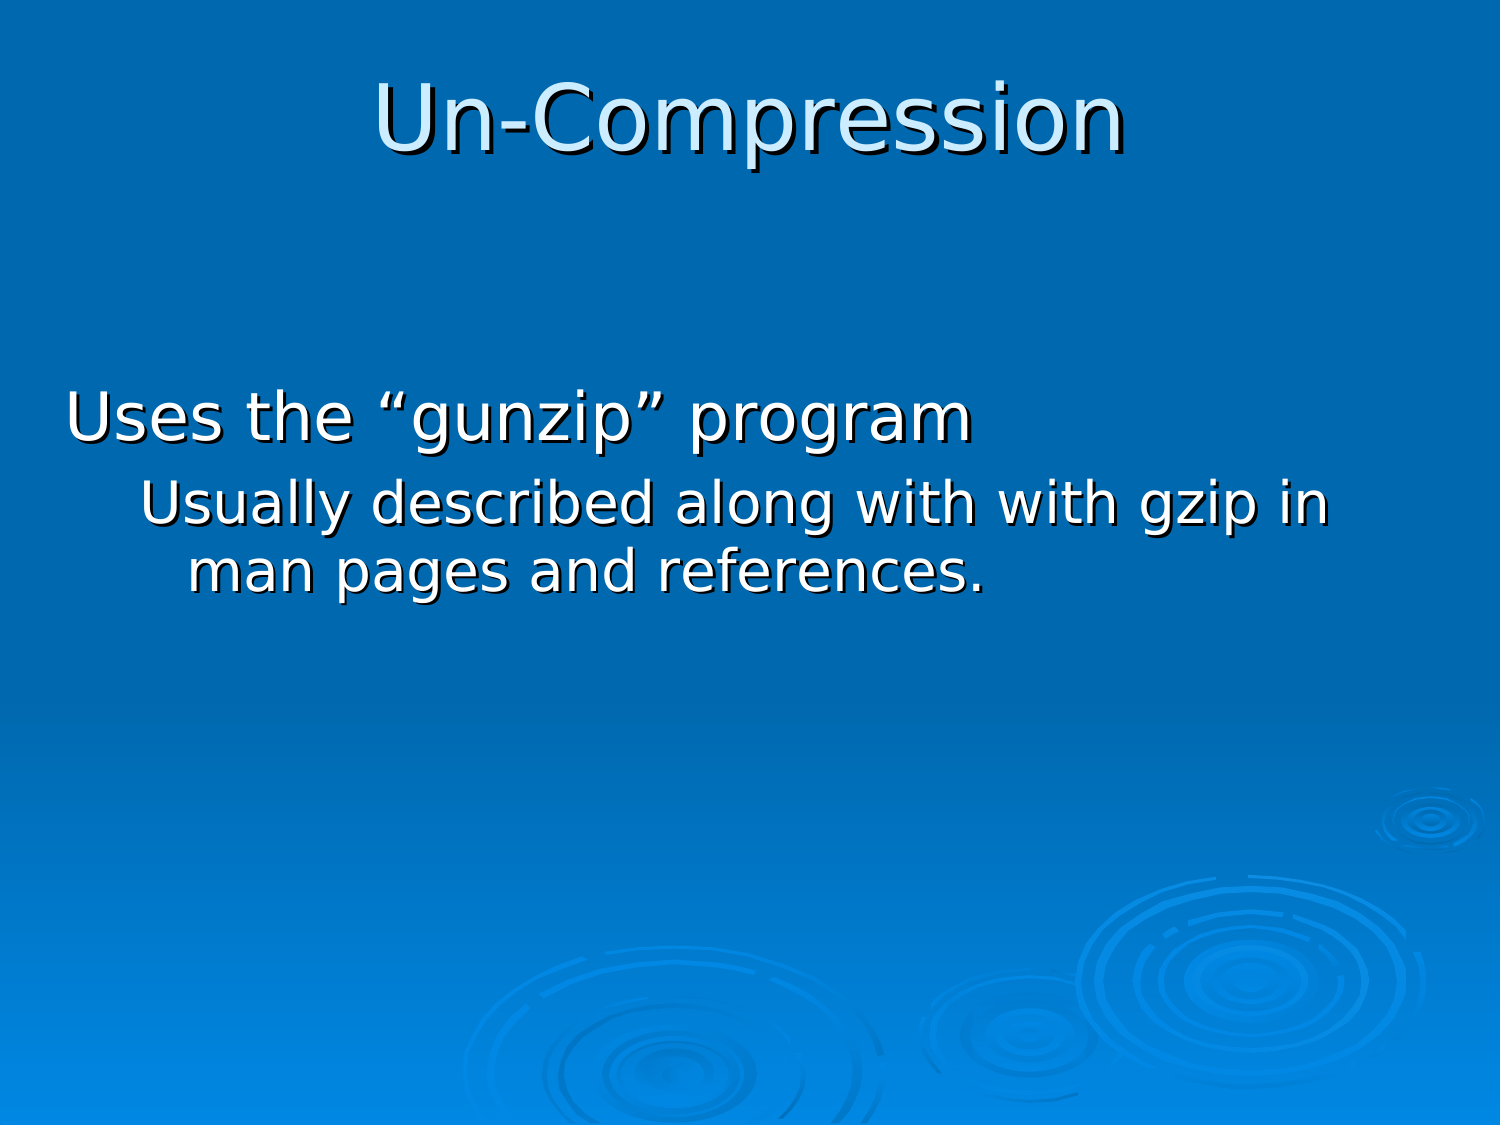

# Un-Compression
Uses the “gunzip” program
Usually described along with with gzip in man pages and references.